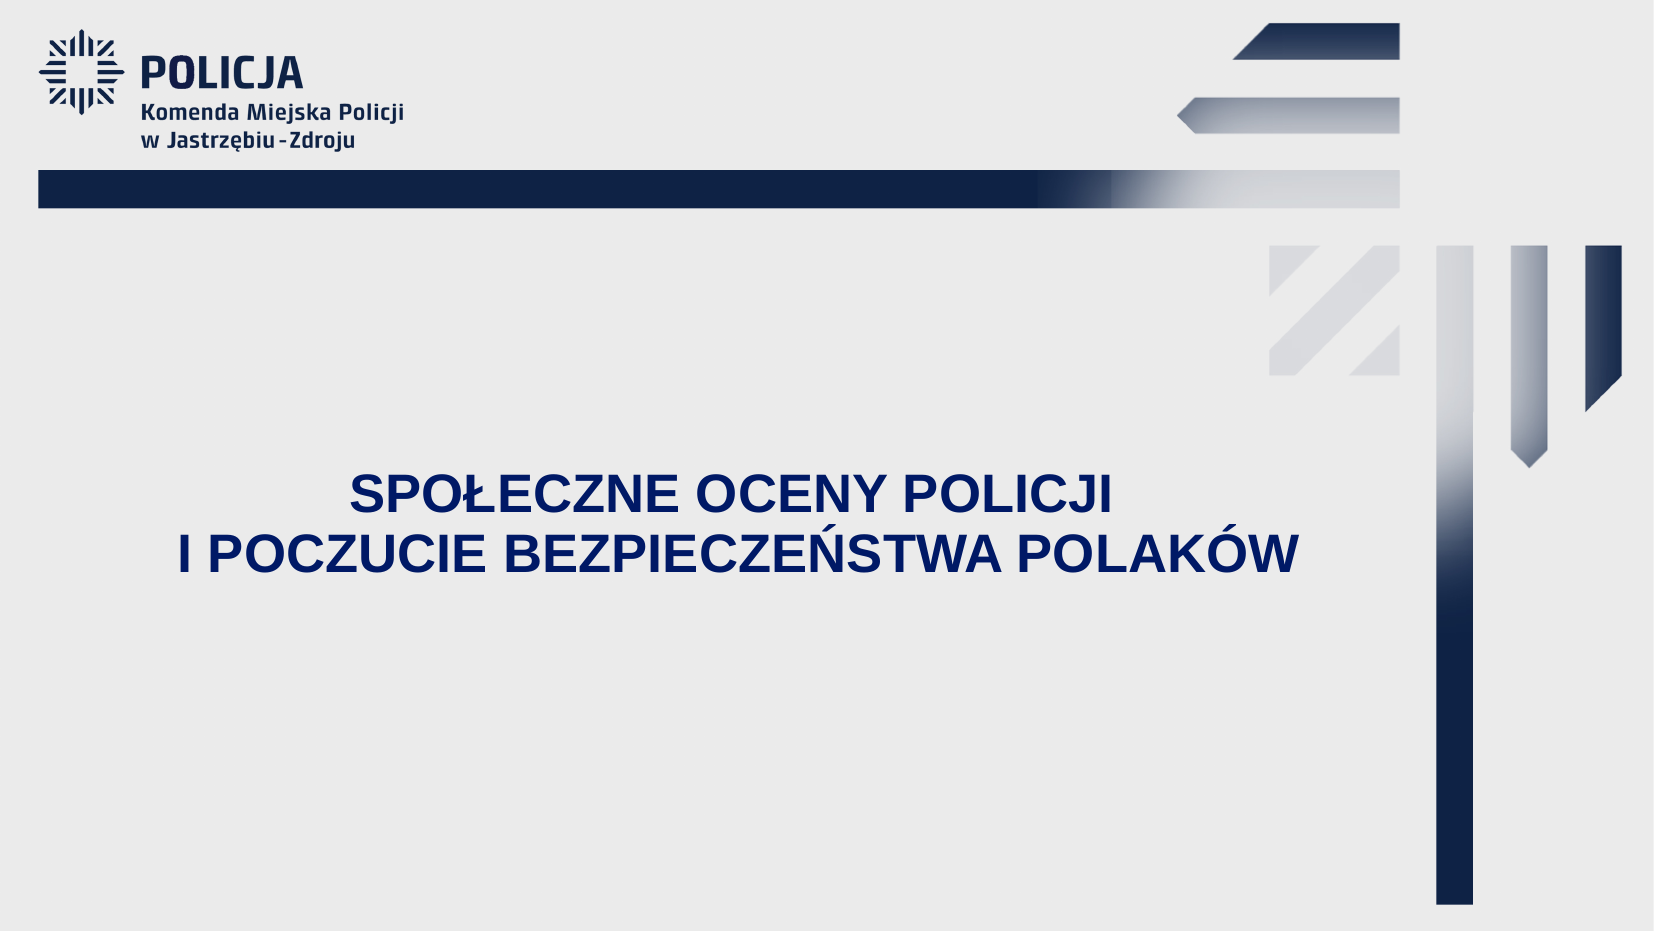

# SPOŁECZNE OCENY POLICJI
 I POCZUCIE BEZPIECZEŃSTWA POLAKÓW